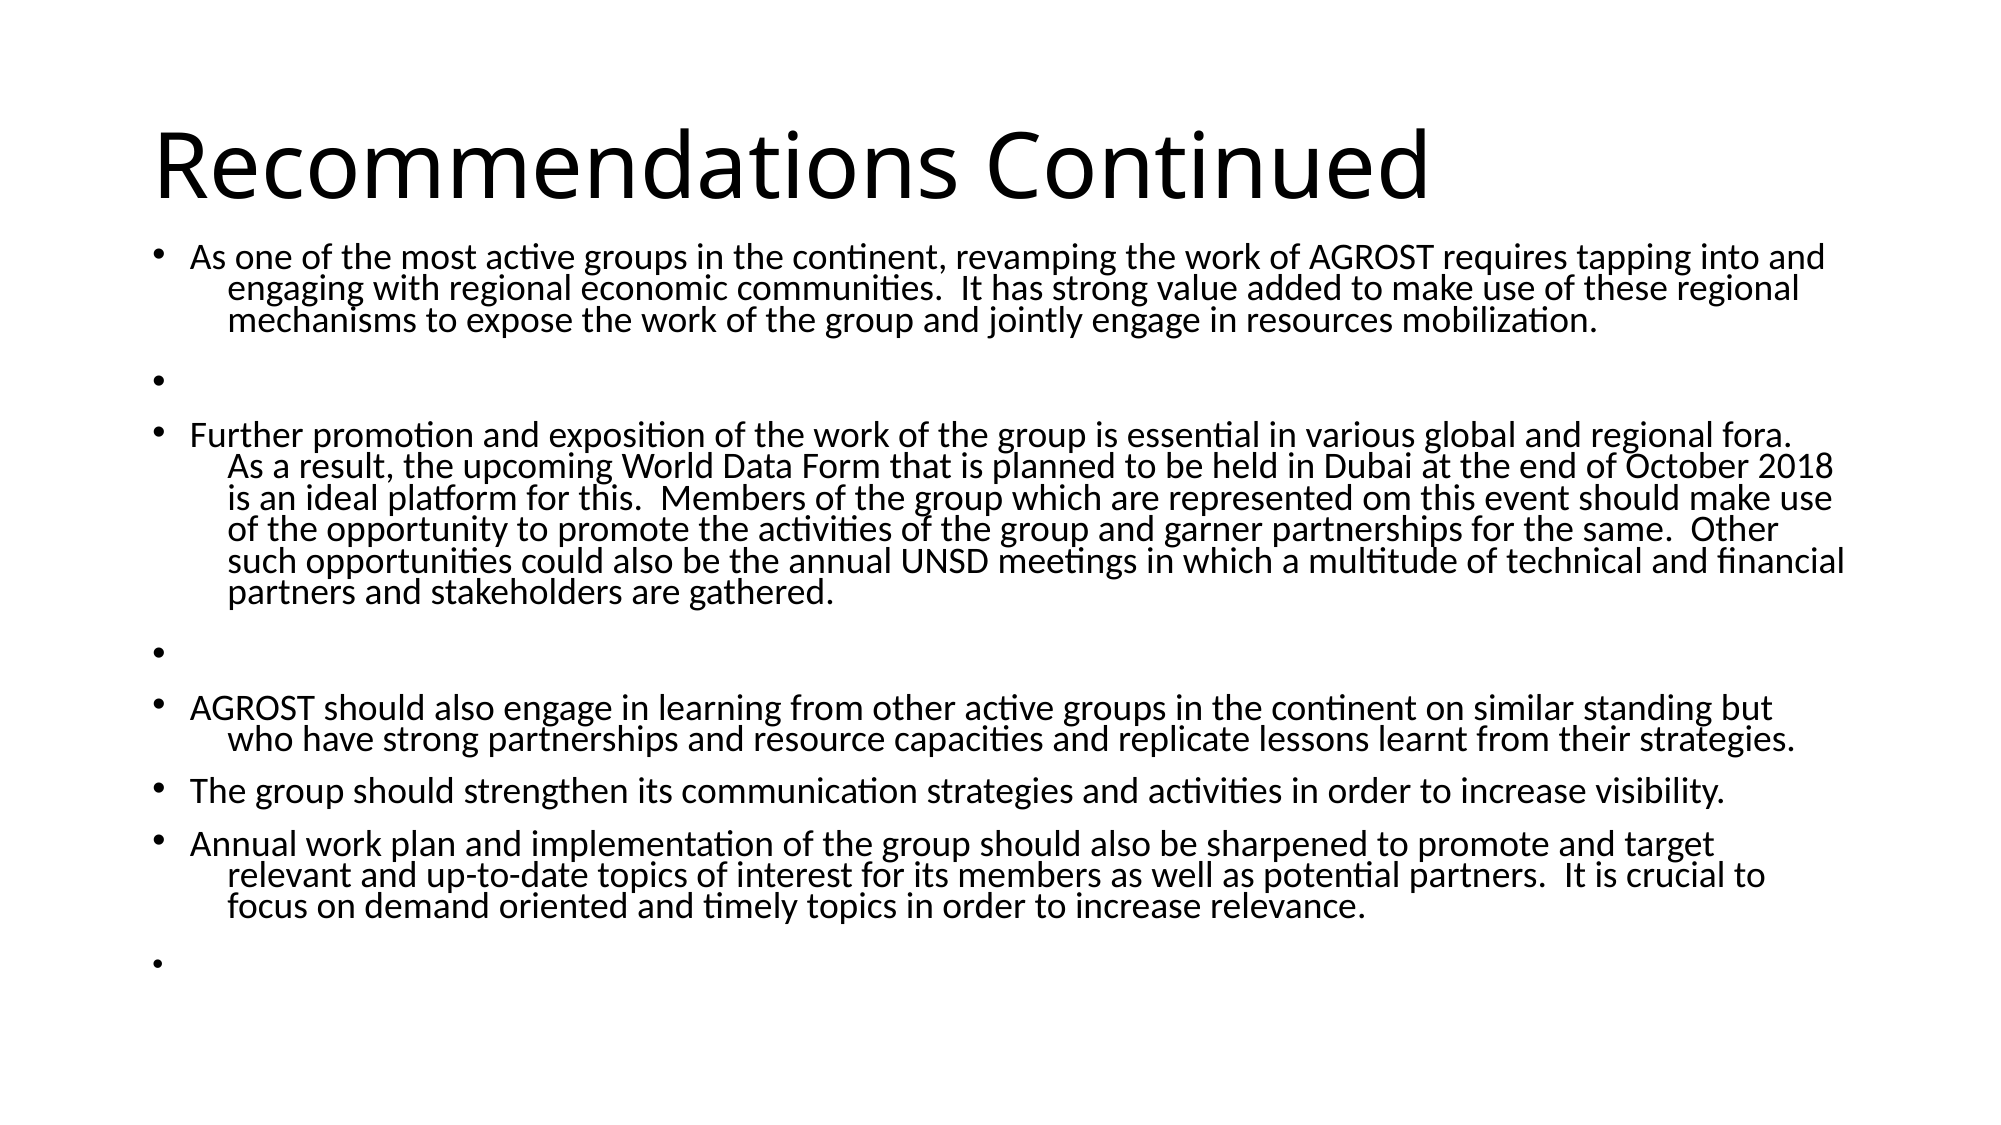

# Recommendations Continued
As one of the most active groups in the continent, revamping the work of AGROST requires tapping into and engaging with regional economic communities. It has strong value added to make use of these regional mechanisms to expose the work of the group and jointly engage in resources mobilization.
Further promotion and exposition of the work of the group is essential in various global and regional fora. As a result, the upcoming World Data Form that is planned to be held in Dubai at the end of October 2018 is an ideal platform for this. Members of the group which are represented om this event should make use of the opportunity to promote the activities of the group and garner partnerships for the same. Other such opportunities could also be the annual UNSD meetings in which a multitude of technical and financial partners and stakeholders are gathered.
AGROST should also engage in learning from other active groups in the continent on similar standing but who have strong partnerships and resource capacities and replicate lessons learnt from their strategies.
The group should strengthen its communication strategies and activities in order to increase visibility.
Annual work plan and implementation of the group should also be sharpened to promote and target relevant and up-to-date topics of interest for its members as well as potential partners. It is crucial to focus on demand oriented and timely topics in order to increase relevance.